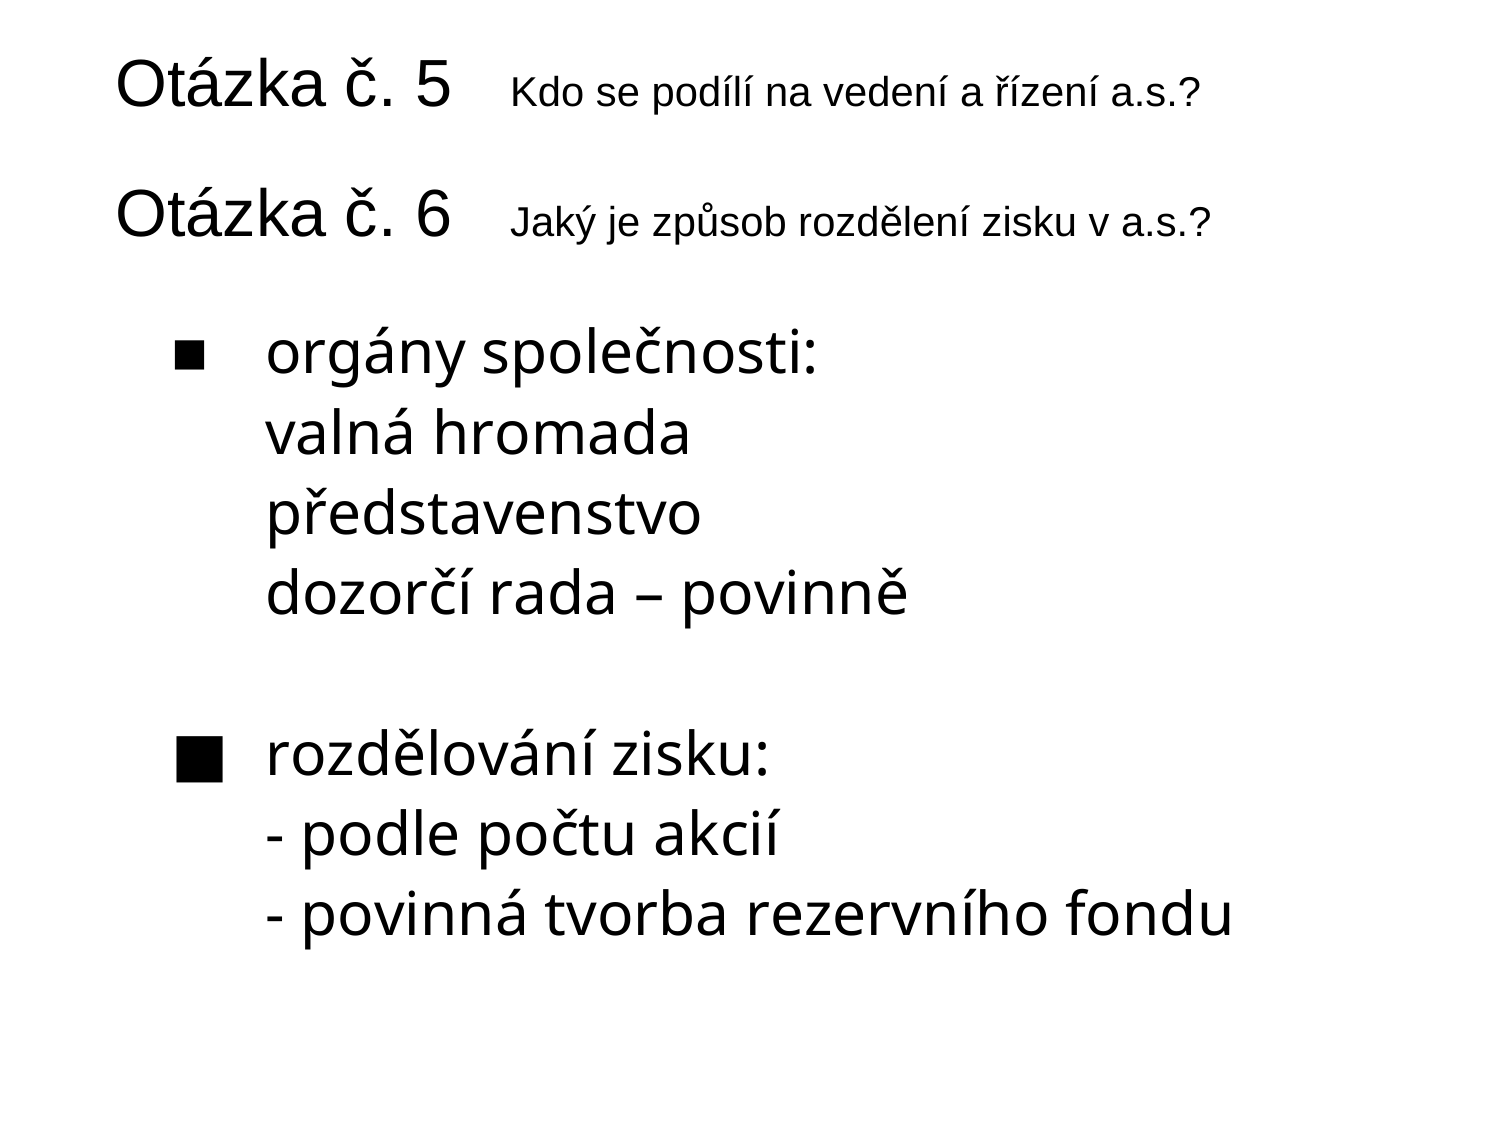

# Otázka č. 5 Kdo se podílí na vedení a řízení a.s.? Otázka č. 6 Jaký je způsob rozdělení zisku v a.s.?
	■	orgány společnosti:
		valná hromada
		představenstvo
		dozorčí rada – povinně
	■	rozdělování zisku:
		- podle počtu akcií
		- povinná tvorba rezervního fondu